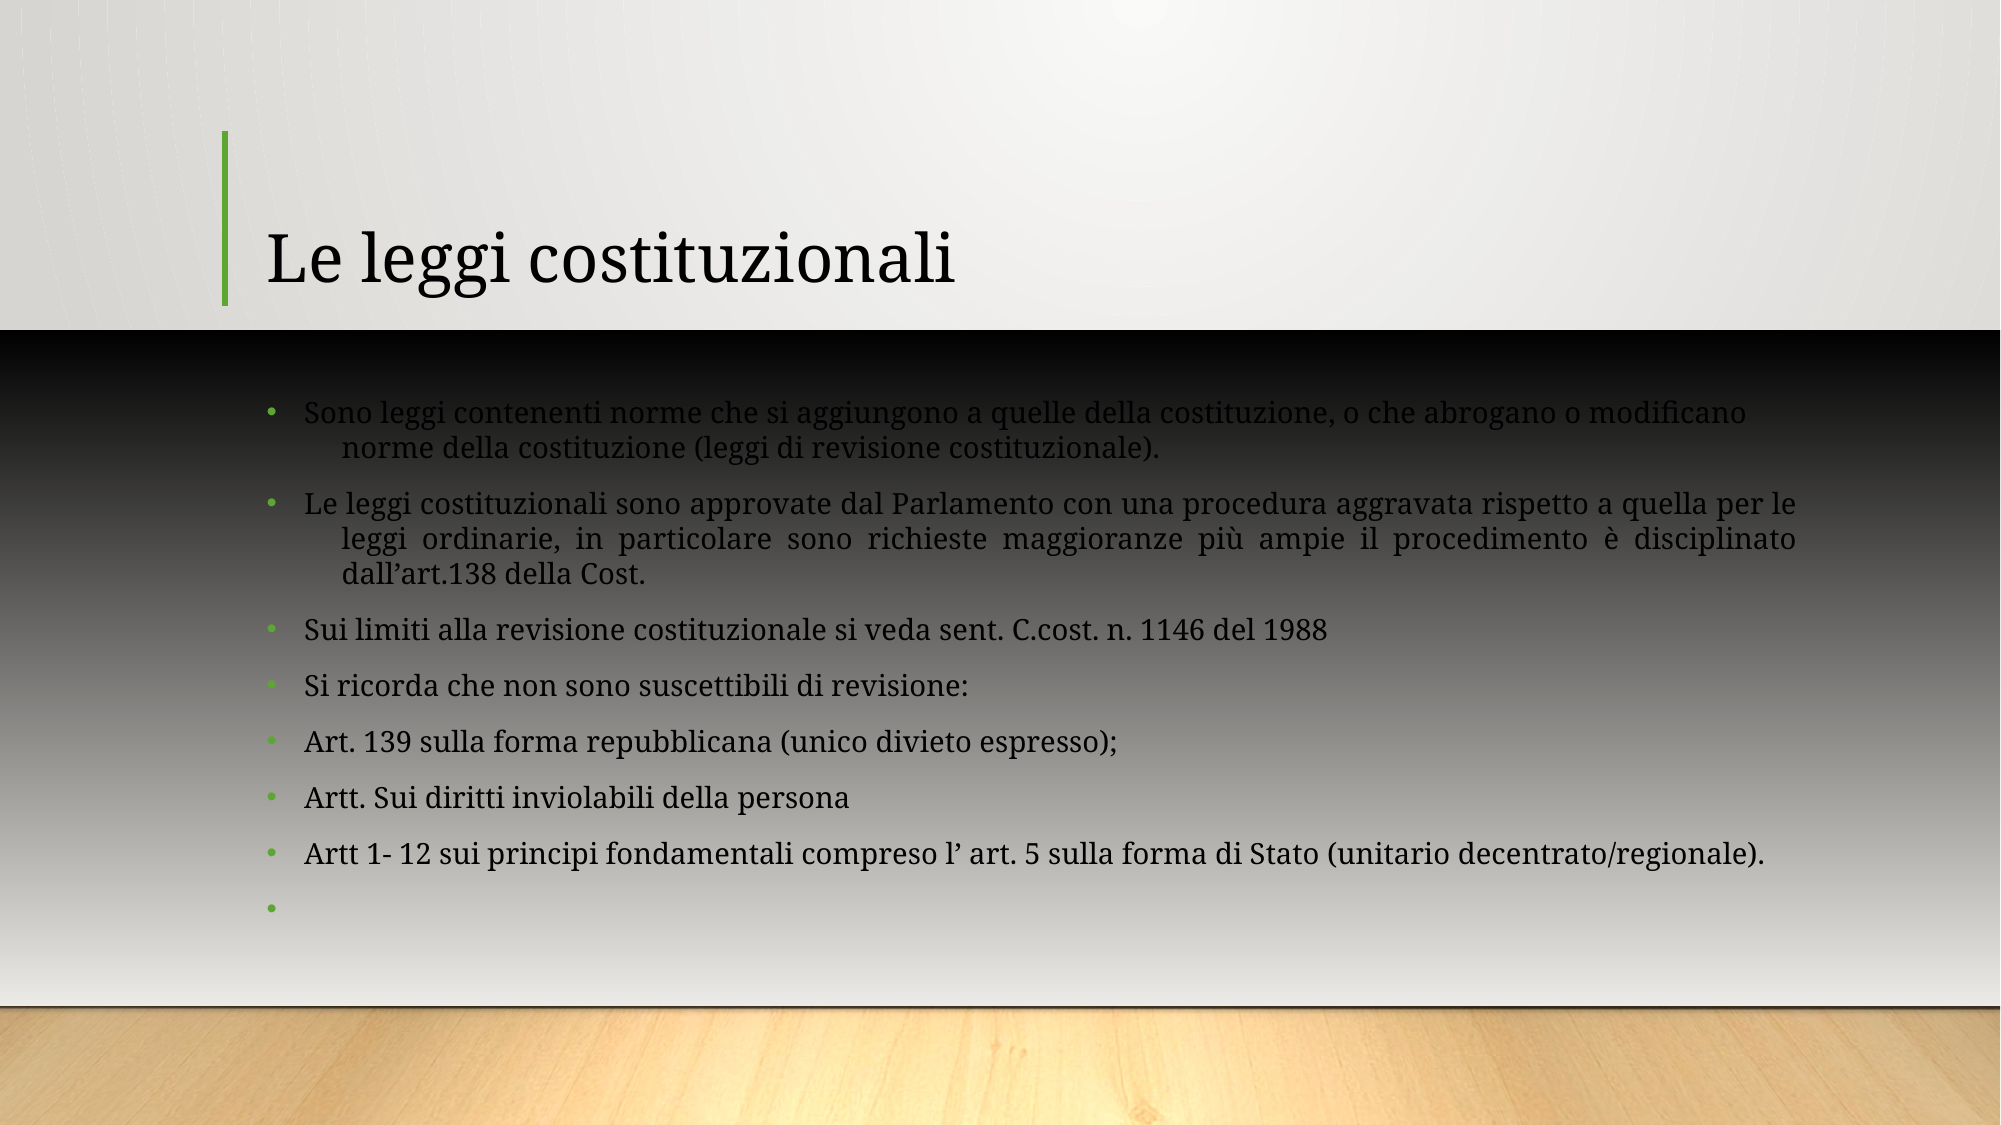

# Le leggi costituzionali
Sono leggi contenenti norme che si aggiungono a quelle della costituzione, o che abrogano o modificano norme della costituzione (leggi di revisione costituzionale).
Le leggi costituzionali sono approvate dal Parlamento con una procedura aggravata rispetto a quella per le leggi ordinarie, in particolare sono richieste maggioranze più ampie il procedimento è disciplinato dall’art.138 della Cost.
Sui limiti alla revisione costituzionale si veda sent. C.cost. n. 1146 del 1988
Si ricorda che non sono suscettibili di revisione:
Art. 139 sulla forma repubblicana (unico divieto espresso);
Artt. Sui diritti inviolabili della persona
Artt 1- 12 sui principi fondamentali compreso l’ art. 5 sulla forma di Stato (unitario decentrato/regionale).